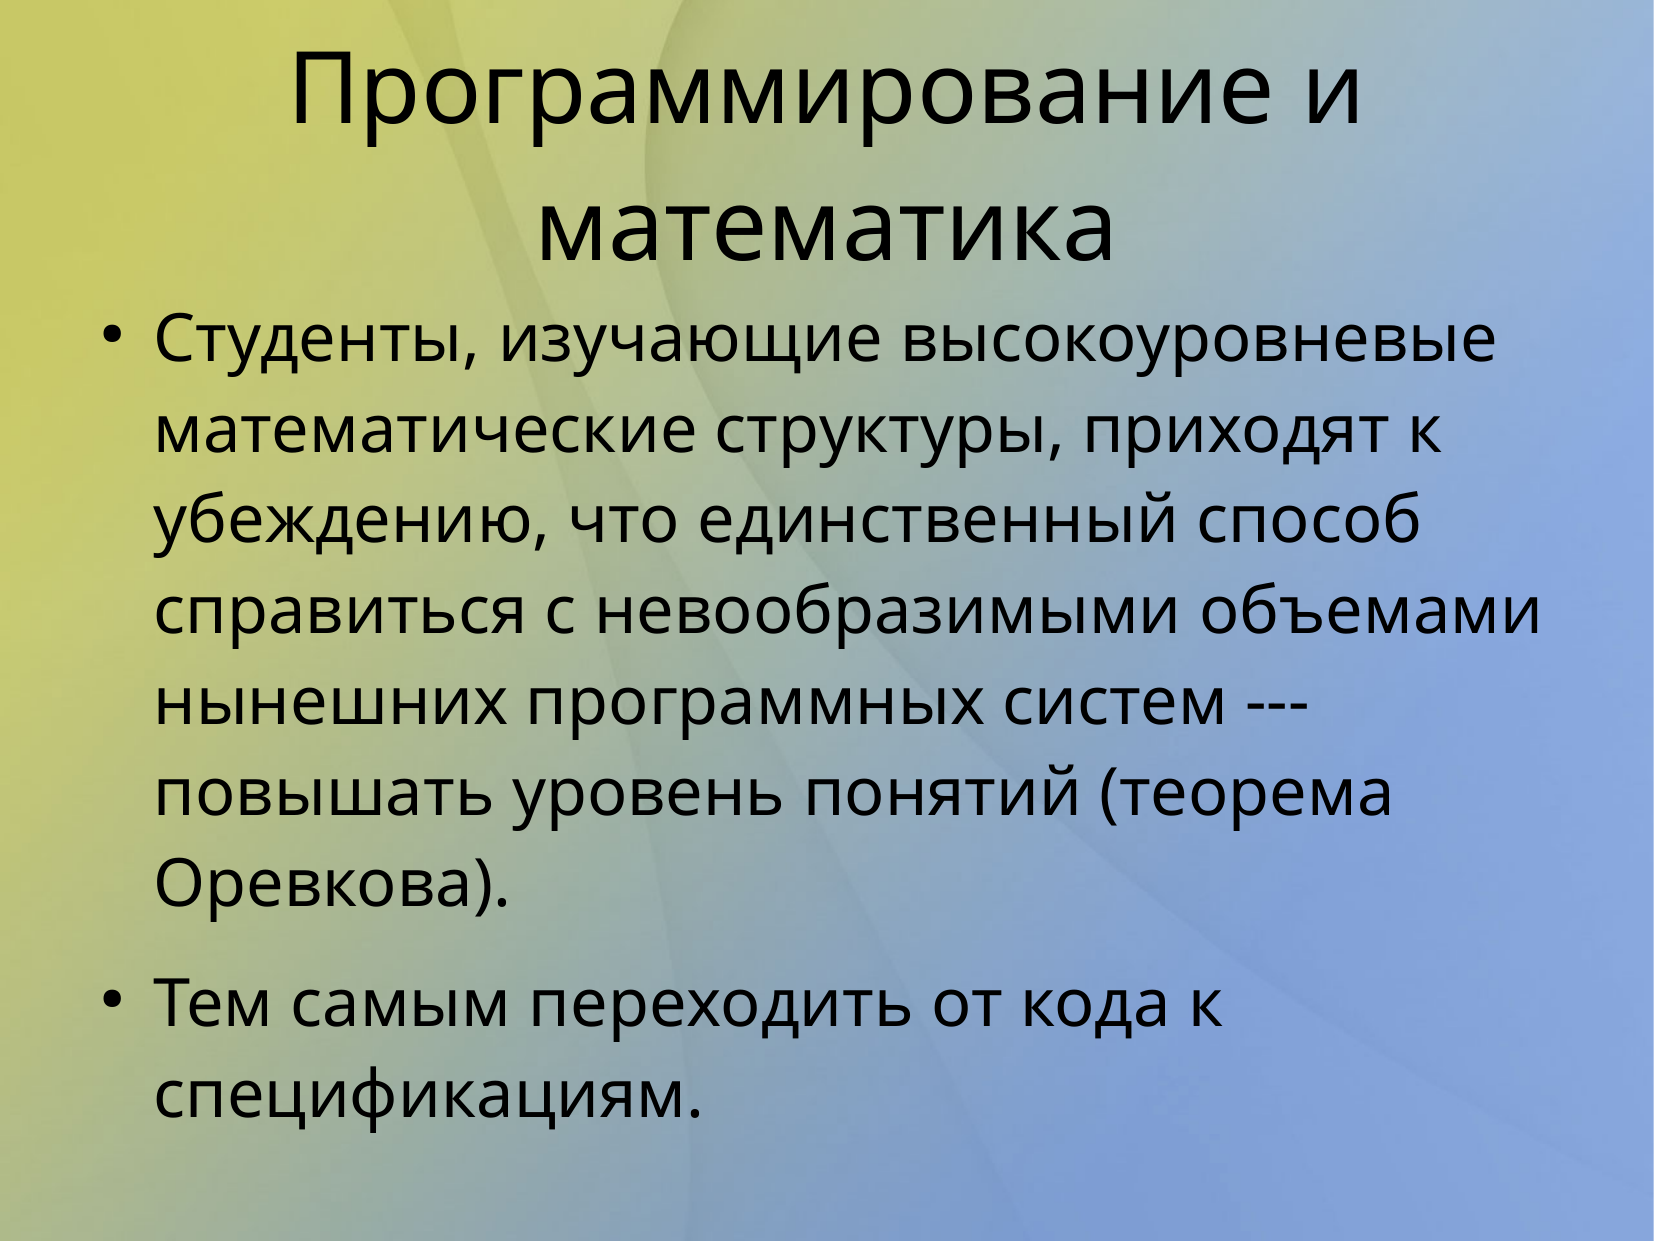

# Программирование и математика
Студенты, изучающие высокоуровневые математические структуры, приходят к убеждению, что единственный способ справиться с невообразимыми объемами нынешних программных систем --- повышать уровень понятий (теорема Оревкова).
Тем самым переходить от кода к спецификациям.